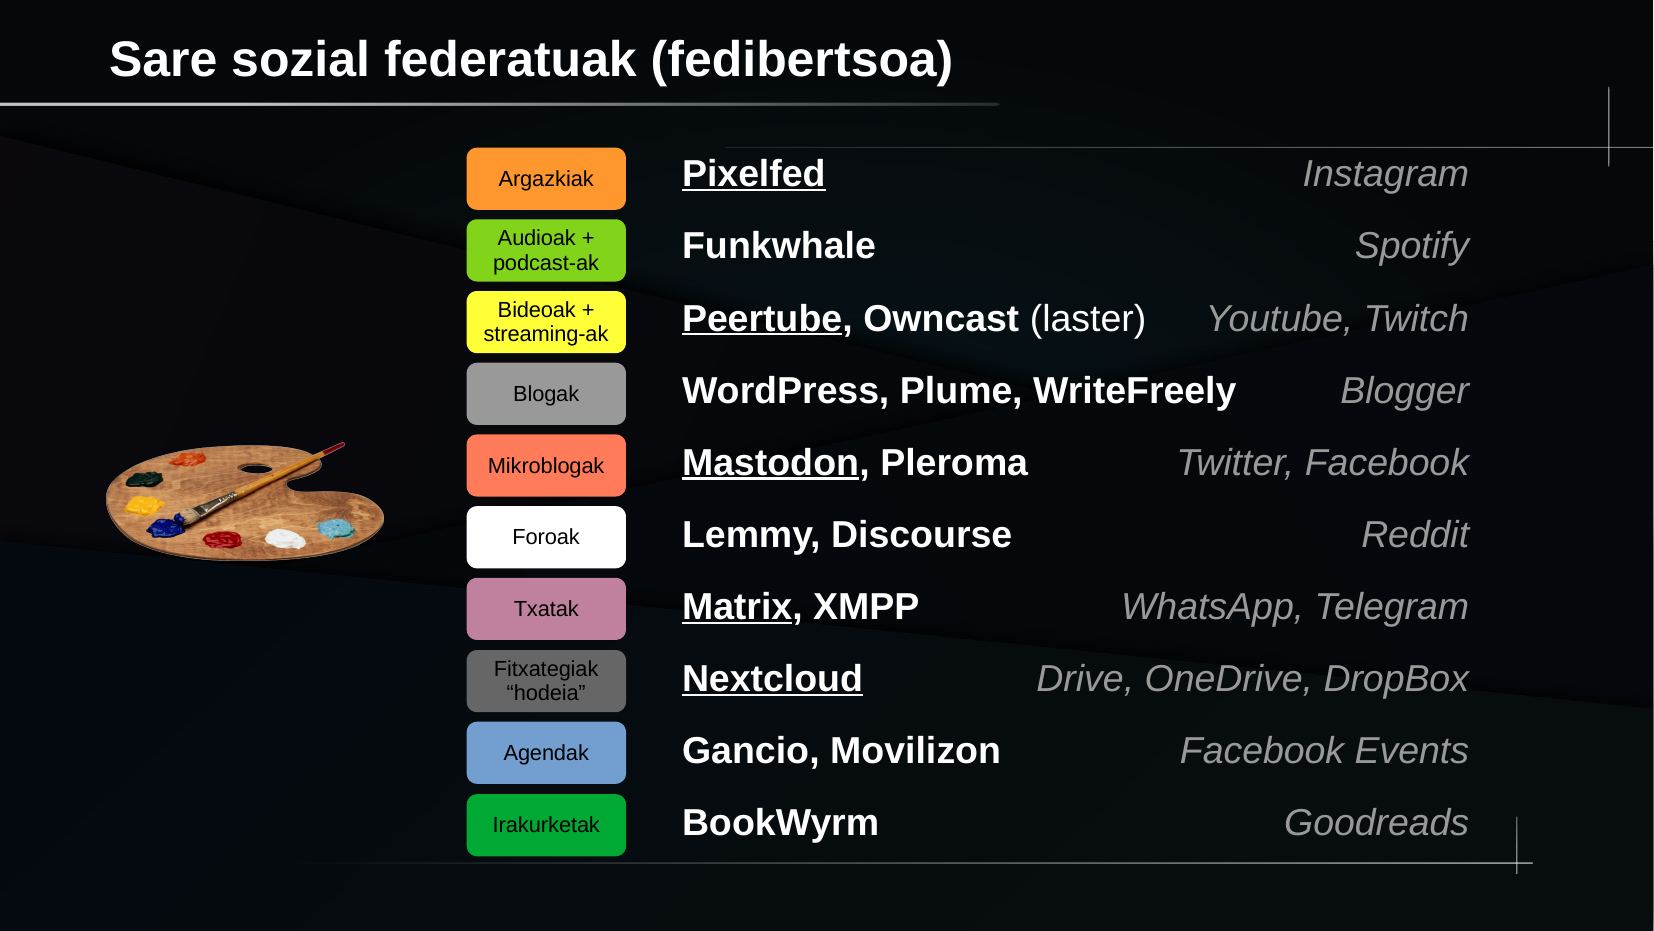

Sare sozial federatuak (fedibertsoa)
Pixelfed
Funkwhale
Peertube, Owncast (laster)
WordPress, Plume, WriteFreely
Mastodon, Pleroma
Lemmy, Discourse
Matrix, XMPP
Nextcloud
Gancio, Movilizon
BookWyrm
Instagram
Spotify
Youtube, Twitch
Blogger
Twitter, Facebook
Reddit
WhatsApp, Telegram
Drive, OneDrive, DropBox
Facebook Events
Goodreads
Argazkiak
Audioak +
podcast-ak
Bideoak +
streaming-ak
Blogak
Mikroblogak
Foroak
Txatak
Fitxategiak
“hodeia”
Agendak
Irakurketak